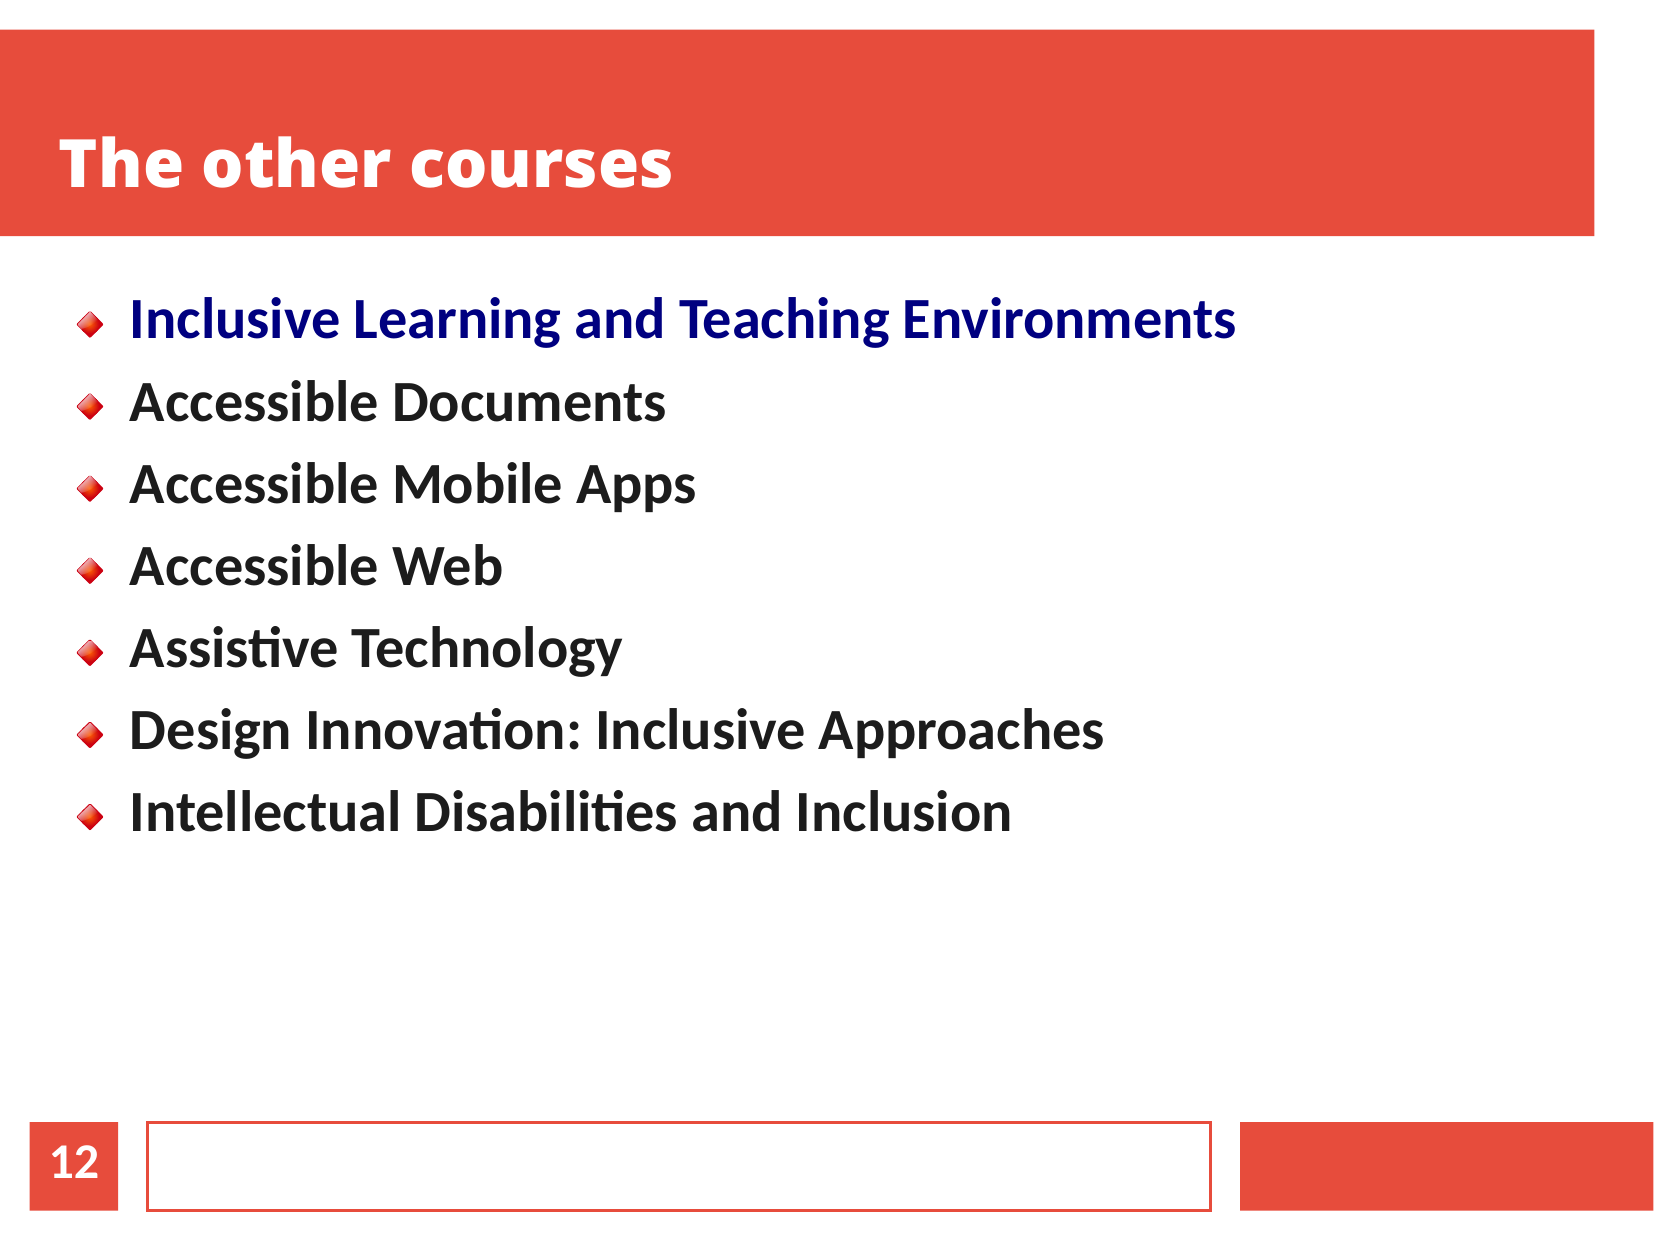

# The other courses
Inclusive Learning and Teaching Environments
Accessible Documents
Accessible Mobile Apps
Accessible Web
Assistive Technology
Design Innovation: Inclusive Approaches
Intellectual Disabilities and Inclusion
12